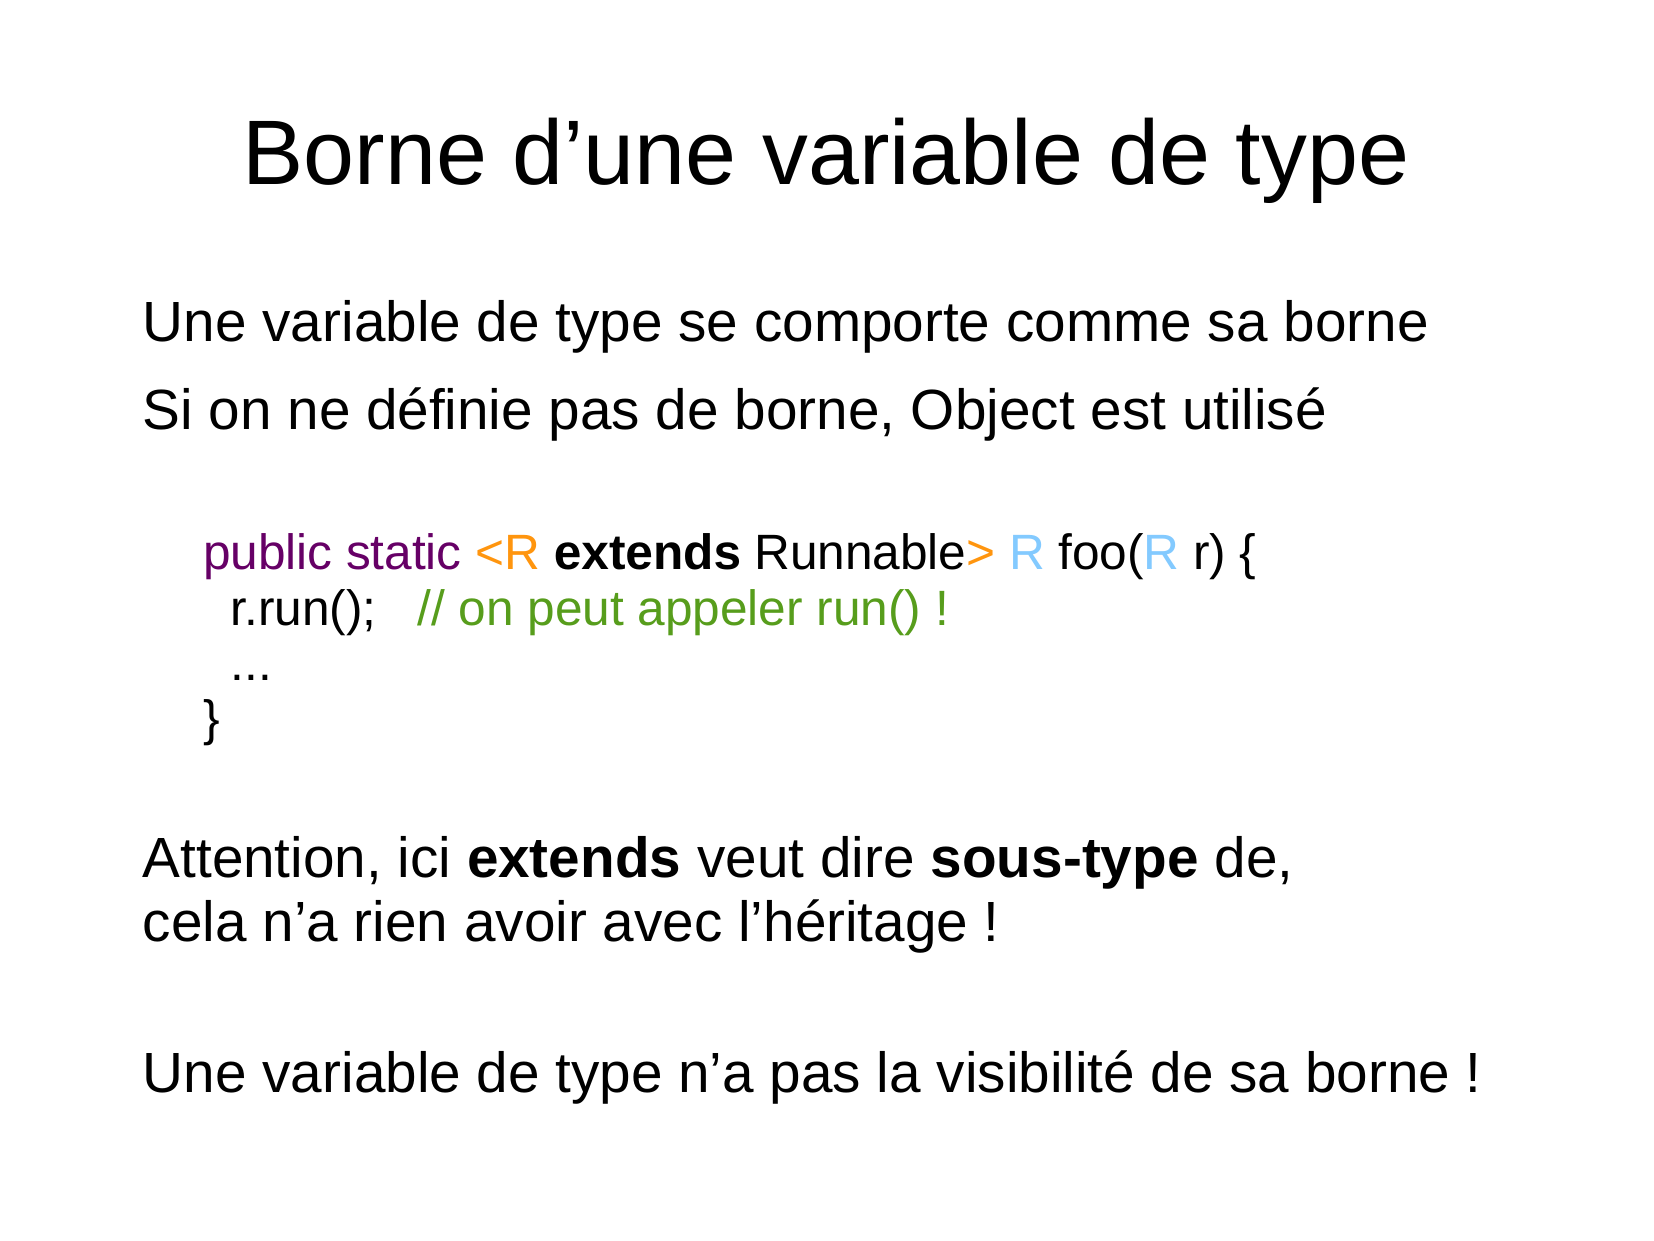

# Borne d’une variable de type
Une variable de type se comporte comme sa borne
Si on ne définie pas de borne, Object est utilisé
public static <R extends Runnable> R foo(R r) {
 r.run(); // on peut appeler run() !
 ...
}
Attention, ici extends veut dire sous-type de,
cela n’a rien avoir avec l’héritage !
Une variable de type n’a pas la visibilité de sa borne !